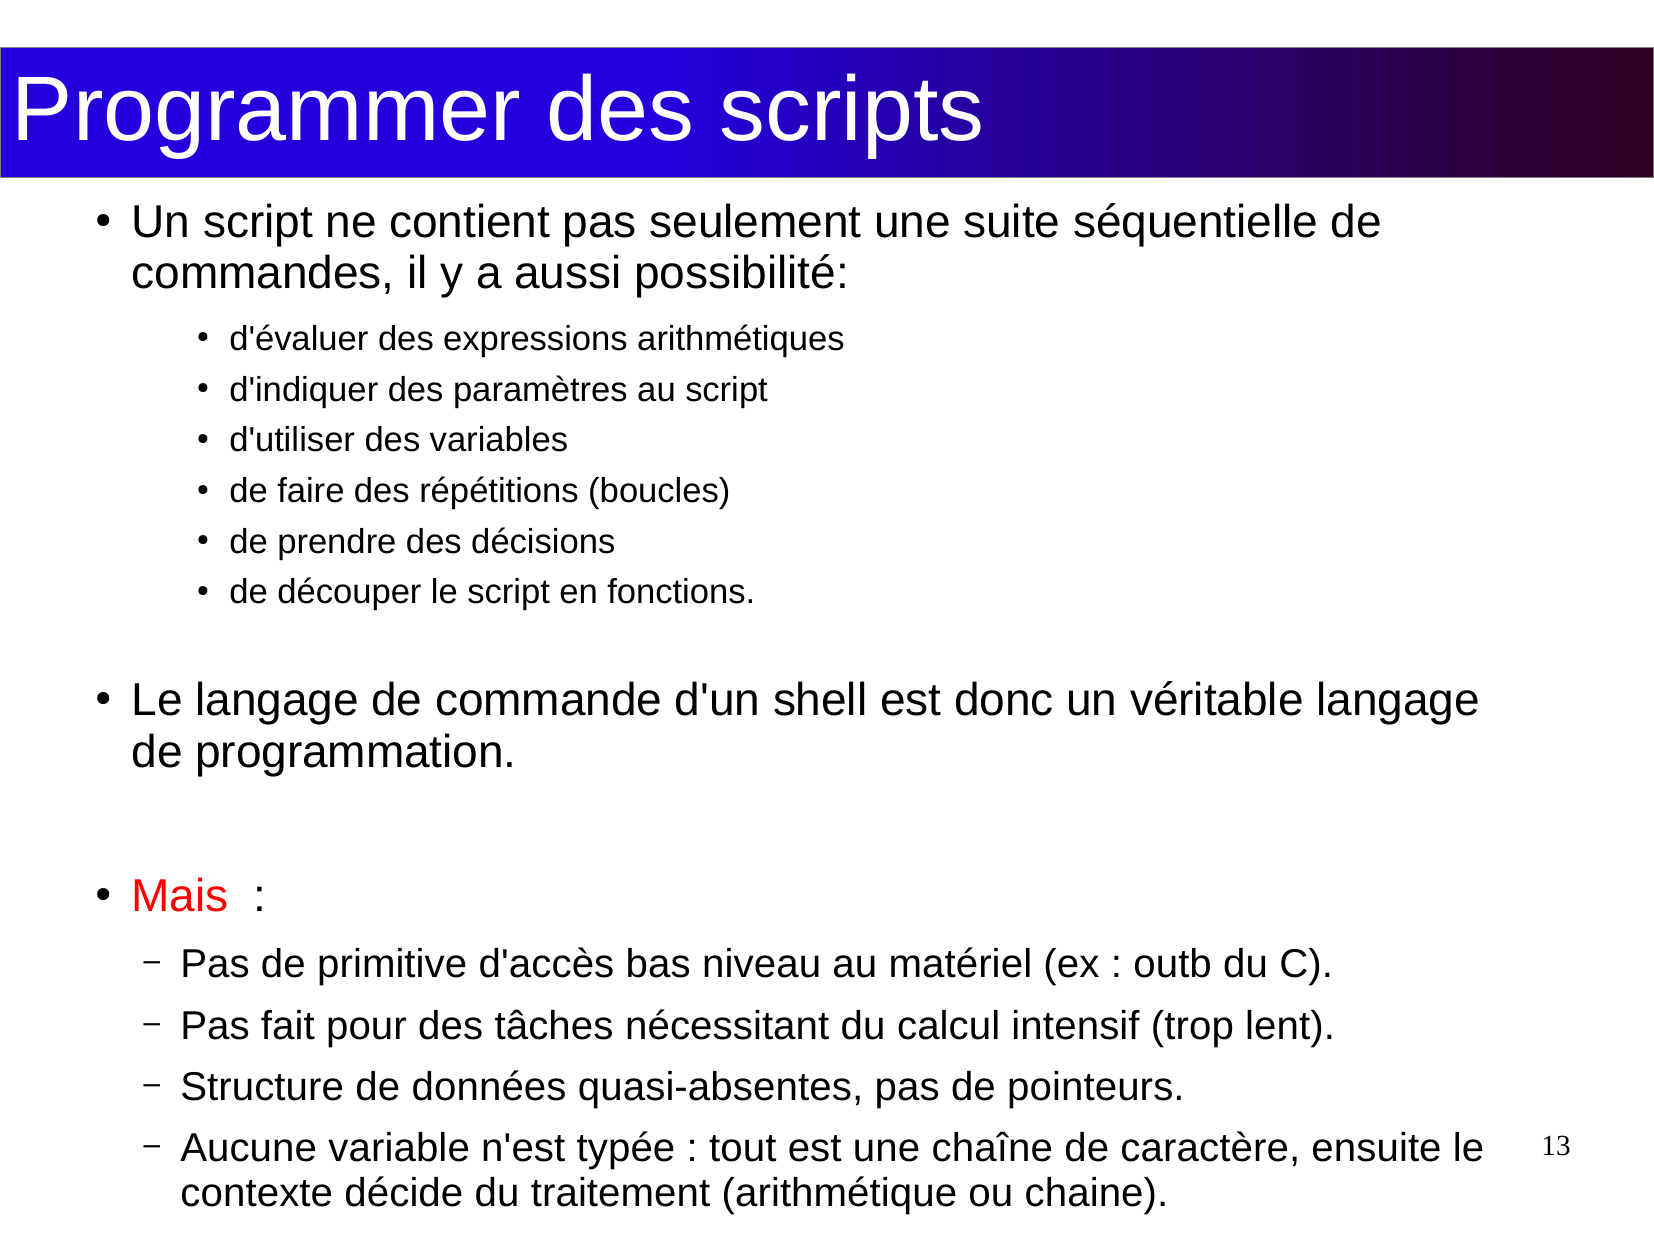

# Programmer des scripts
Un script ne contient pas seulement une suite séquentielle de commandes, il y a aussi possibilité:
d'évaluer des expressions arithmétiques
d'indiquer des paramètres au script
d'utiliser des variables
de faire des répétitions (boucles)
de prendre des décisions
de découper le script en fonctions.
Le langage de commande d'un shell est donc un véritable langage de programmation.
Mais  :
Pas de primitive d'accès bas niveau au matériel (ex : outb du C).
Pas fait pour des tâches nécessitant du calcul intensif (trop lent).
Structure de données quasi-absentes, pas de pointeurs.
Aucune variable n'est typée : tout est une chaîne de caractère, ensuite le contexte décide du traitement (arithmétique ou chaine).
13